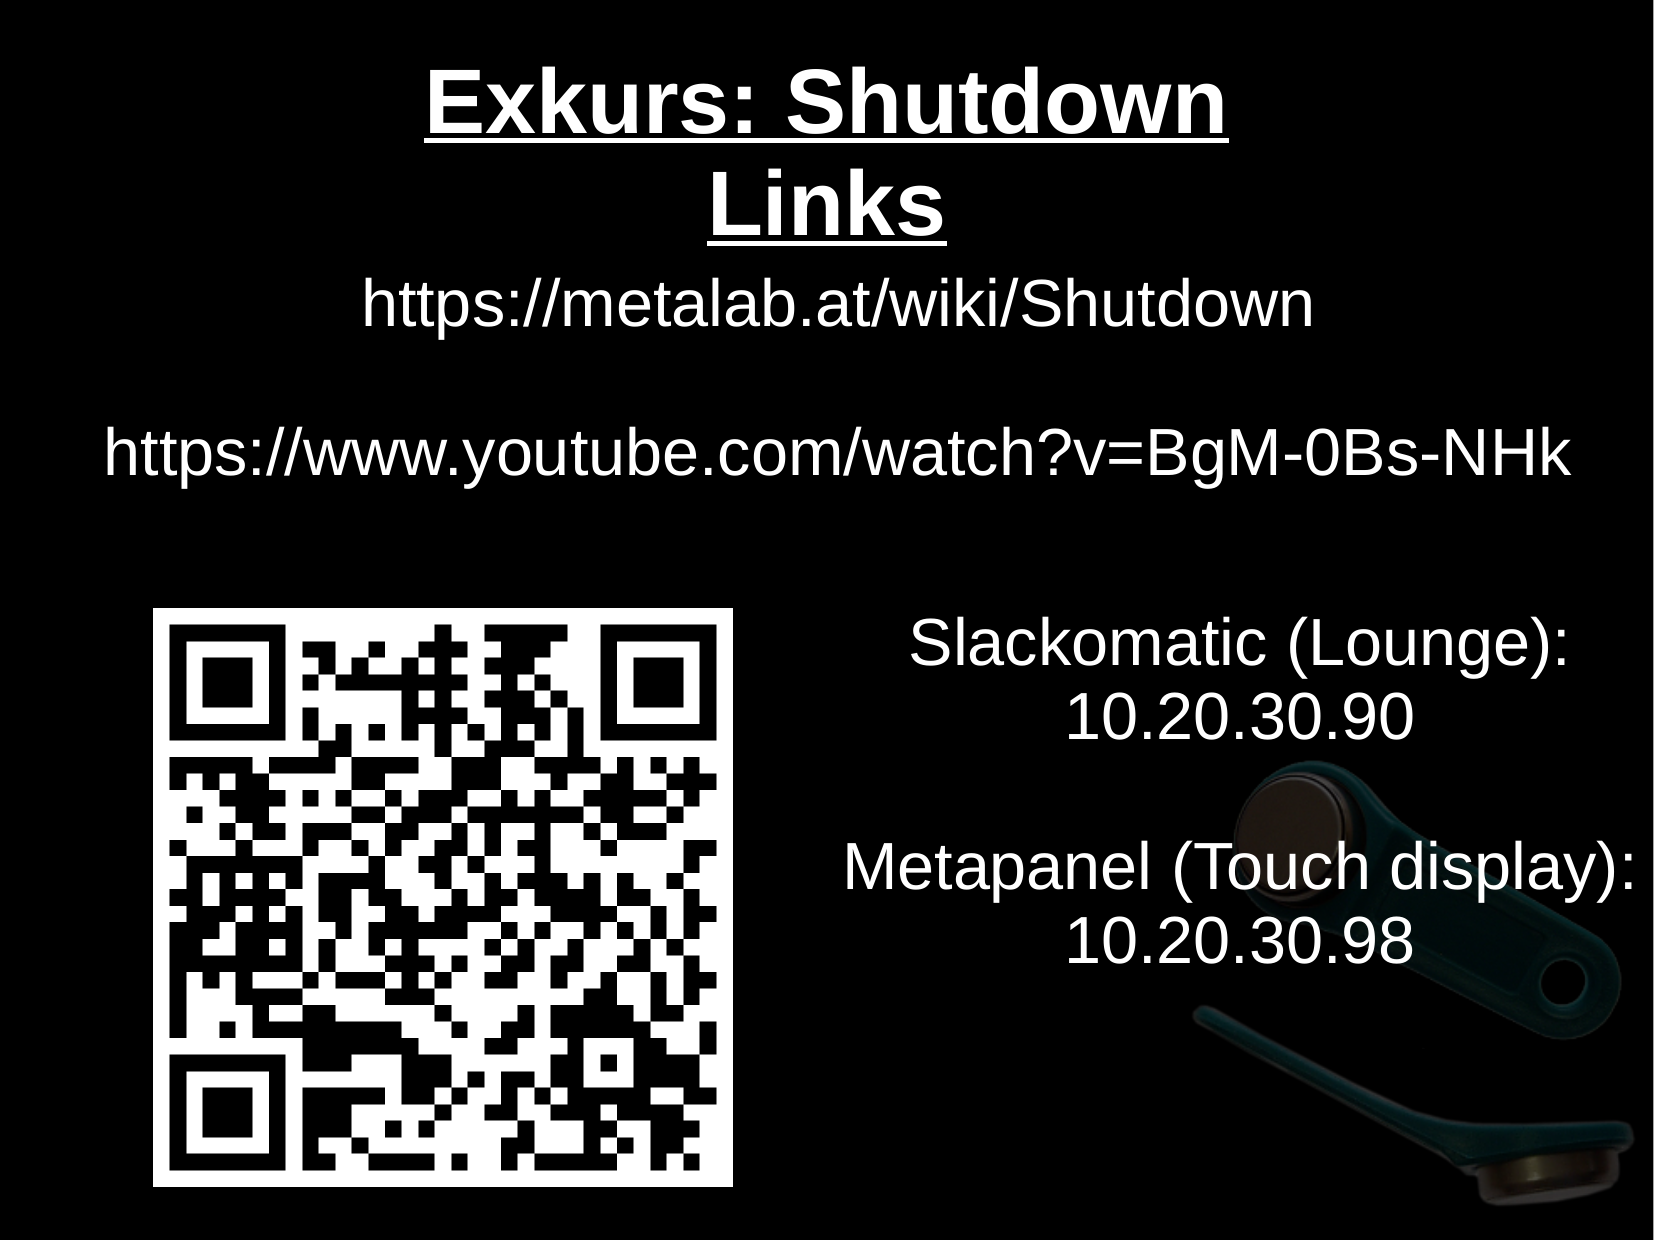

# Exkurs: Shutdown Links
https://metalab.at/wiki/Shutdown
https://www.youtube.com/watch?v=BgM-0Bs-NHk
Slackomatic (Lounge):
10.20.30.90
Metapanel (Touch display):
10.20.30.98